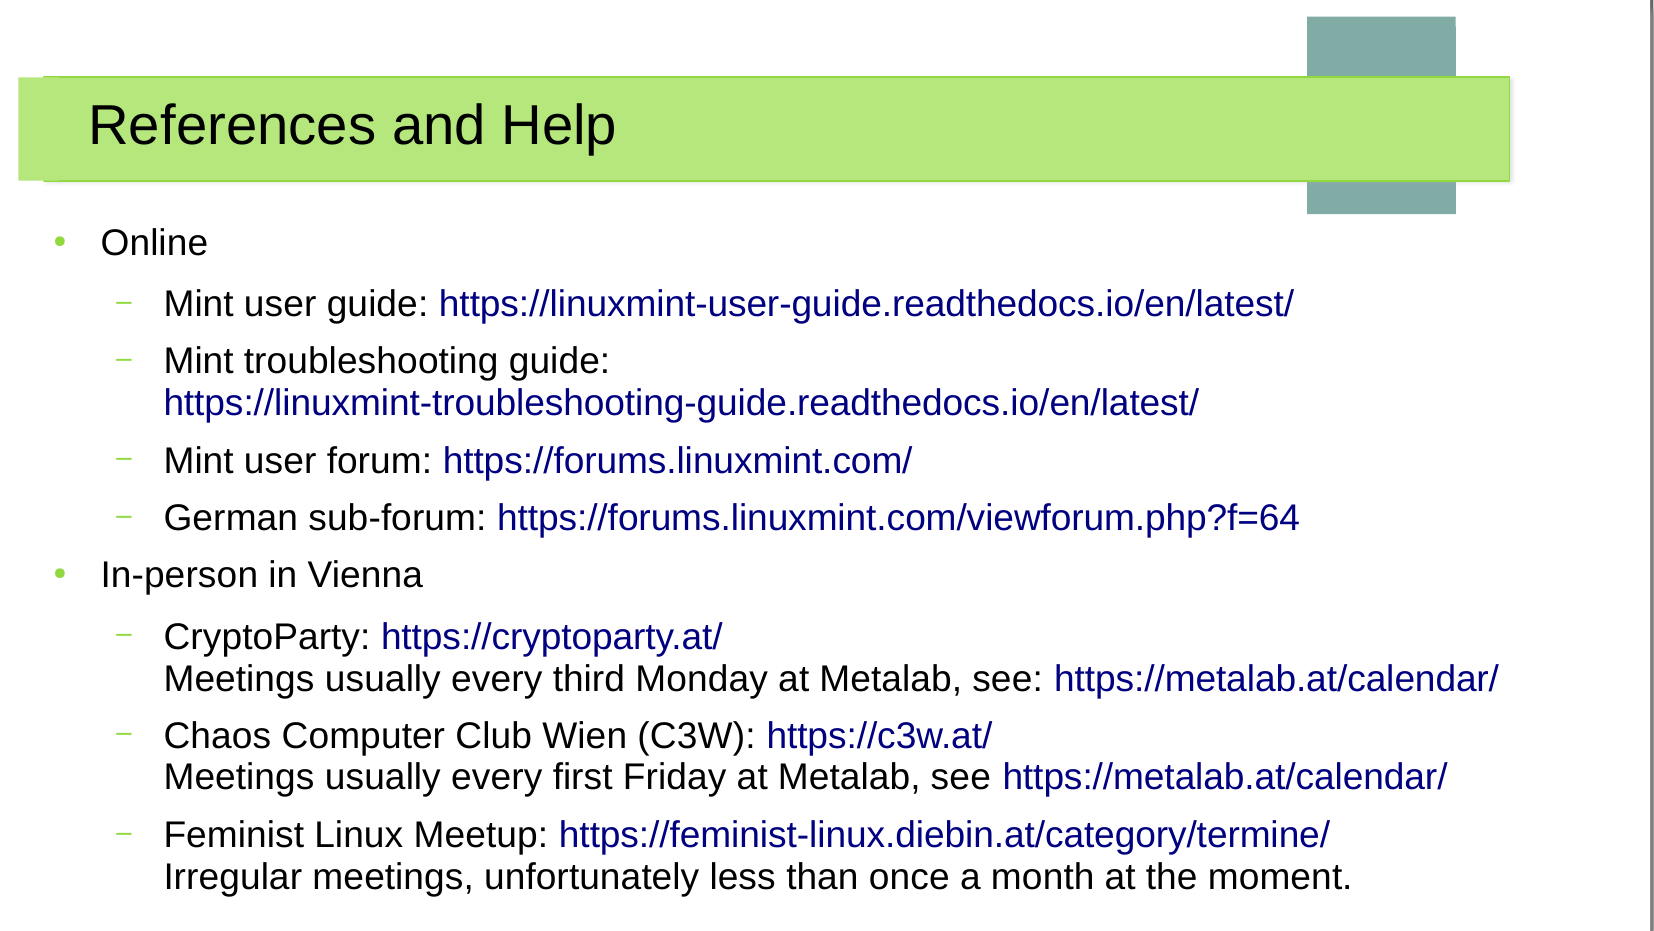

# References and Help
Online
Mint user guide: https://linuxmint-user-guide.readthedocs.io/en/latest/
Mint troubleshooting guide:
https://linuxmint-troubleshooting-guide.readthedocs.io/en/latest/
Mint user forum: https://forums.linuxmint.com/
German sub-forum: https://forums.linuxmint.com/viewforum.php?f=64
In-person in Vienna
CryptoParty: https://cryptoparty.at/
Meetings usually every third Monday at Metalab, see: https://metalab.at/calendar/
Chaos Computer Club Wien (C3W): https://c3w.at/
Meetings usually every first Friday at Metalab, see https://metalab.at/calendar/
Feminist Linux Meetup: https://feminist-linux.diebin.at/category/termine/
Irregular meetings, unfortunately less than once a month at the moment.